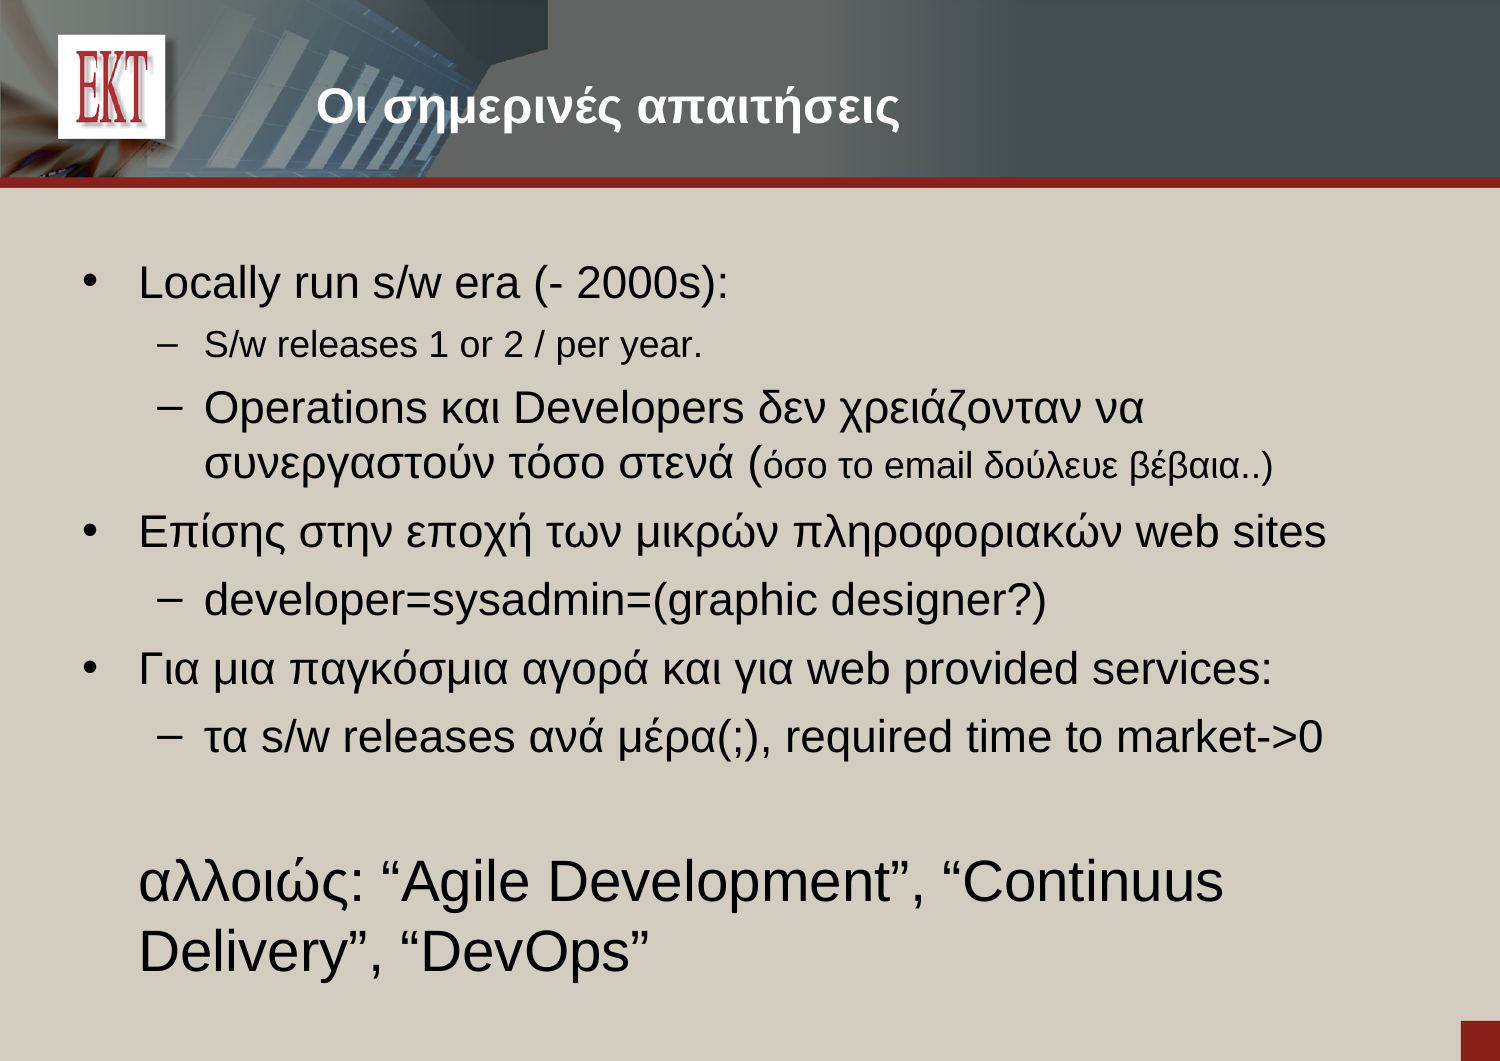

# Οι σημερινές απαιτήσεις
Locally run s/w era (- 2000s):
S/w releases 1 or 2 / per year.
Operations και Developers δεν χρειάζονταν να συνεργαστούν τόσο στενά (όσο το email δούλευε βέβαια..)
Επίσης στην εποχή των μικρών πληροφοριακών web sites
developer=sysadmin=(graphic designer?)
Για μια παγκόσμια αγορά και για web provided services:
τα s/w releases ανά μέρα(;), required time to market->0
αλλοιώς: “Agile Development”, “Continuus Delivery”, “DevOps”